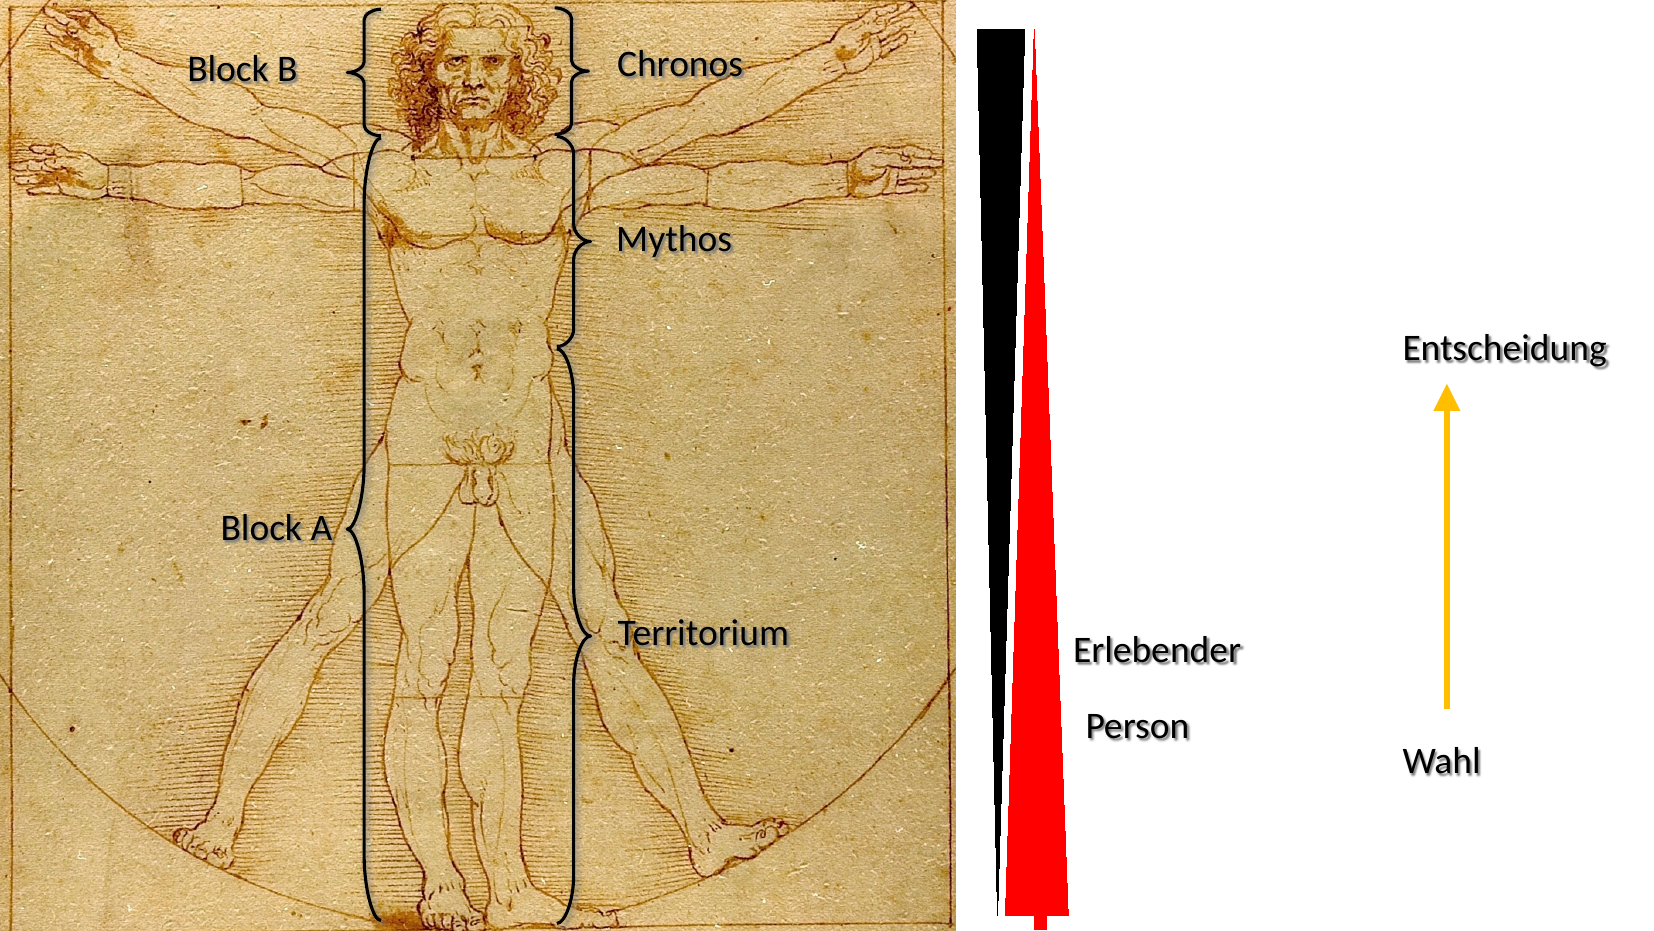

Chronos
Block B
Mythos
Entscheidung
Block A
Territorium
Erlebender
Person
Wahl